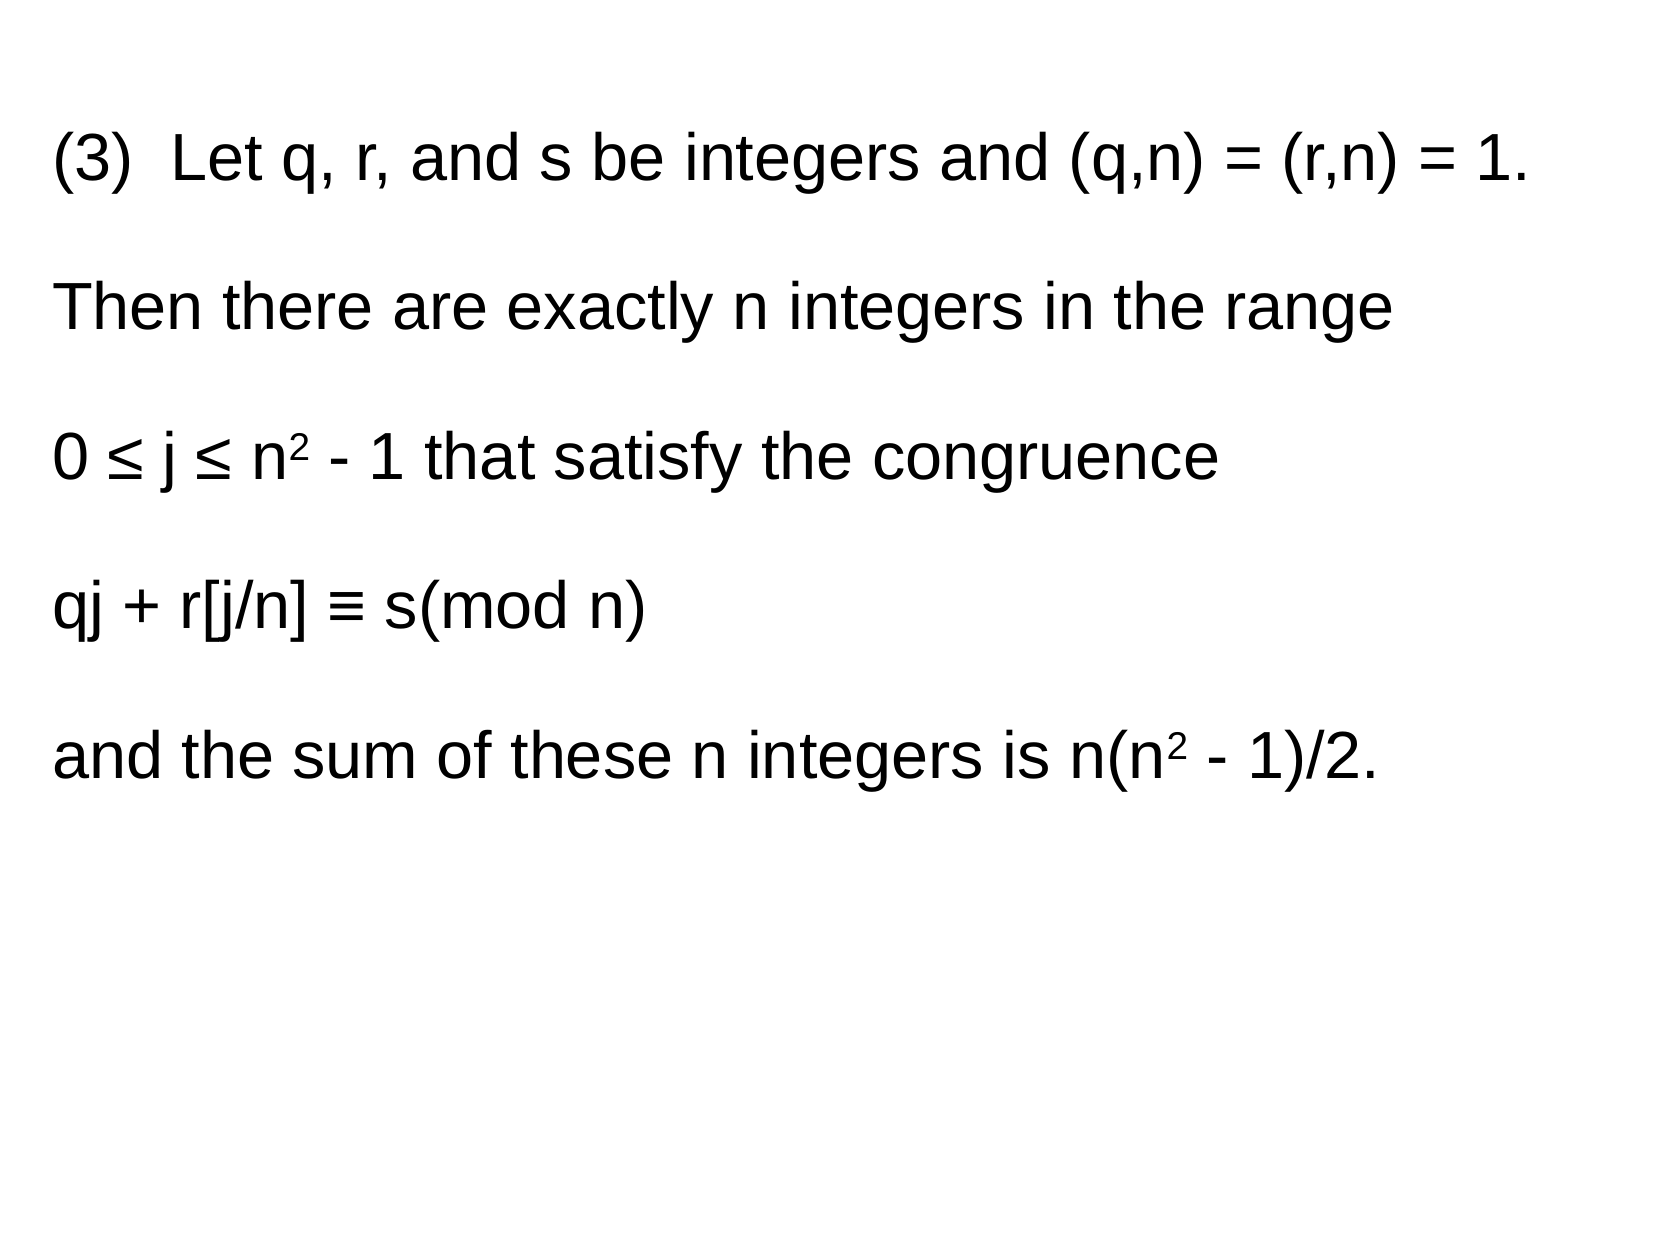

(3) Let q, r, and s be integers and (q,n) = (r,n) = 1. Then there are exactly n integers in the range
0 ≤ j ≤ n2 - 1 that satisfy the congruence
qj + r[j/n] ≡ s(mod n)
and the sum of these n integers is n(n2 - 1)/2.